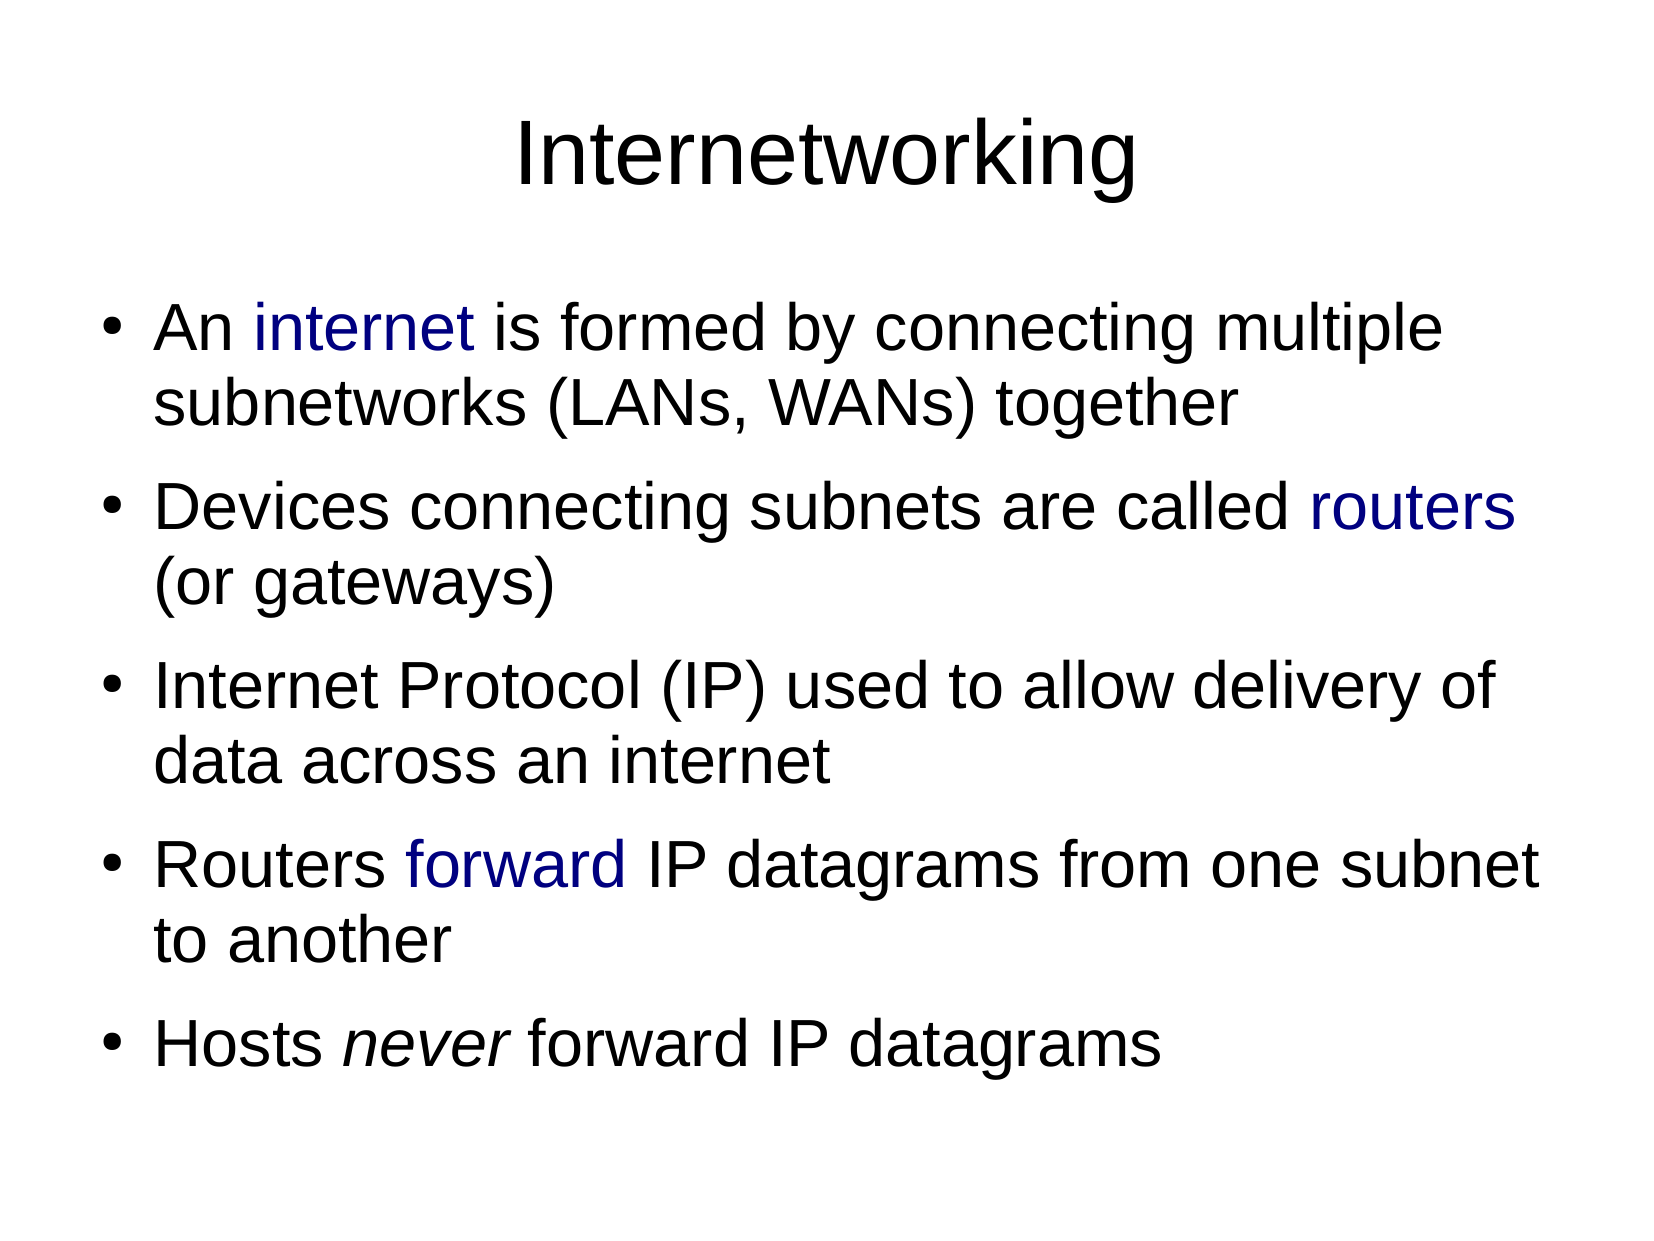

# Internetworking
An internet is formed by connecting multiple subnetworks (LANs, WANs) together
Devices connecting subnets are called routers (or gateways)
Internet Protocol (IP) used to allow delivery of data across an internet
Routers forward IP datagrams from one subnet to another
Hosts never forward IP datagrams